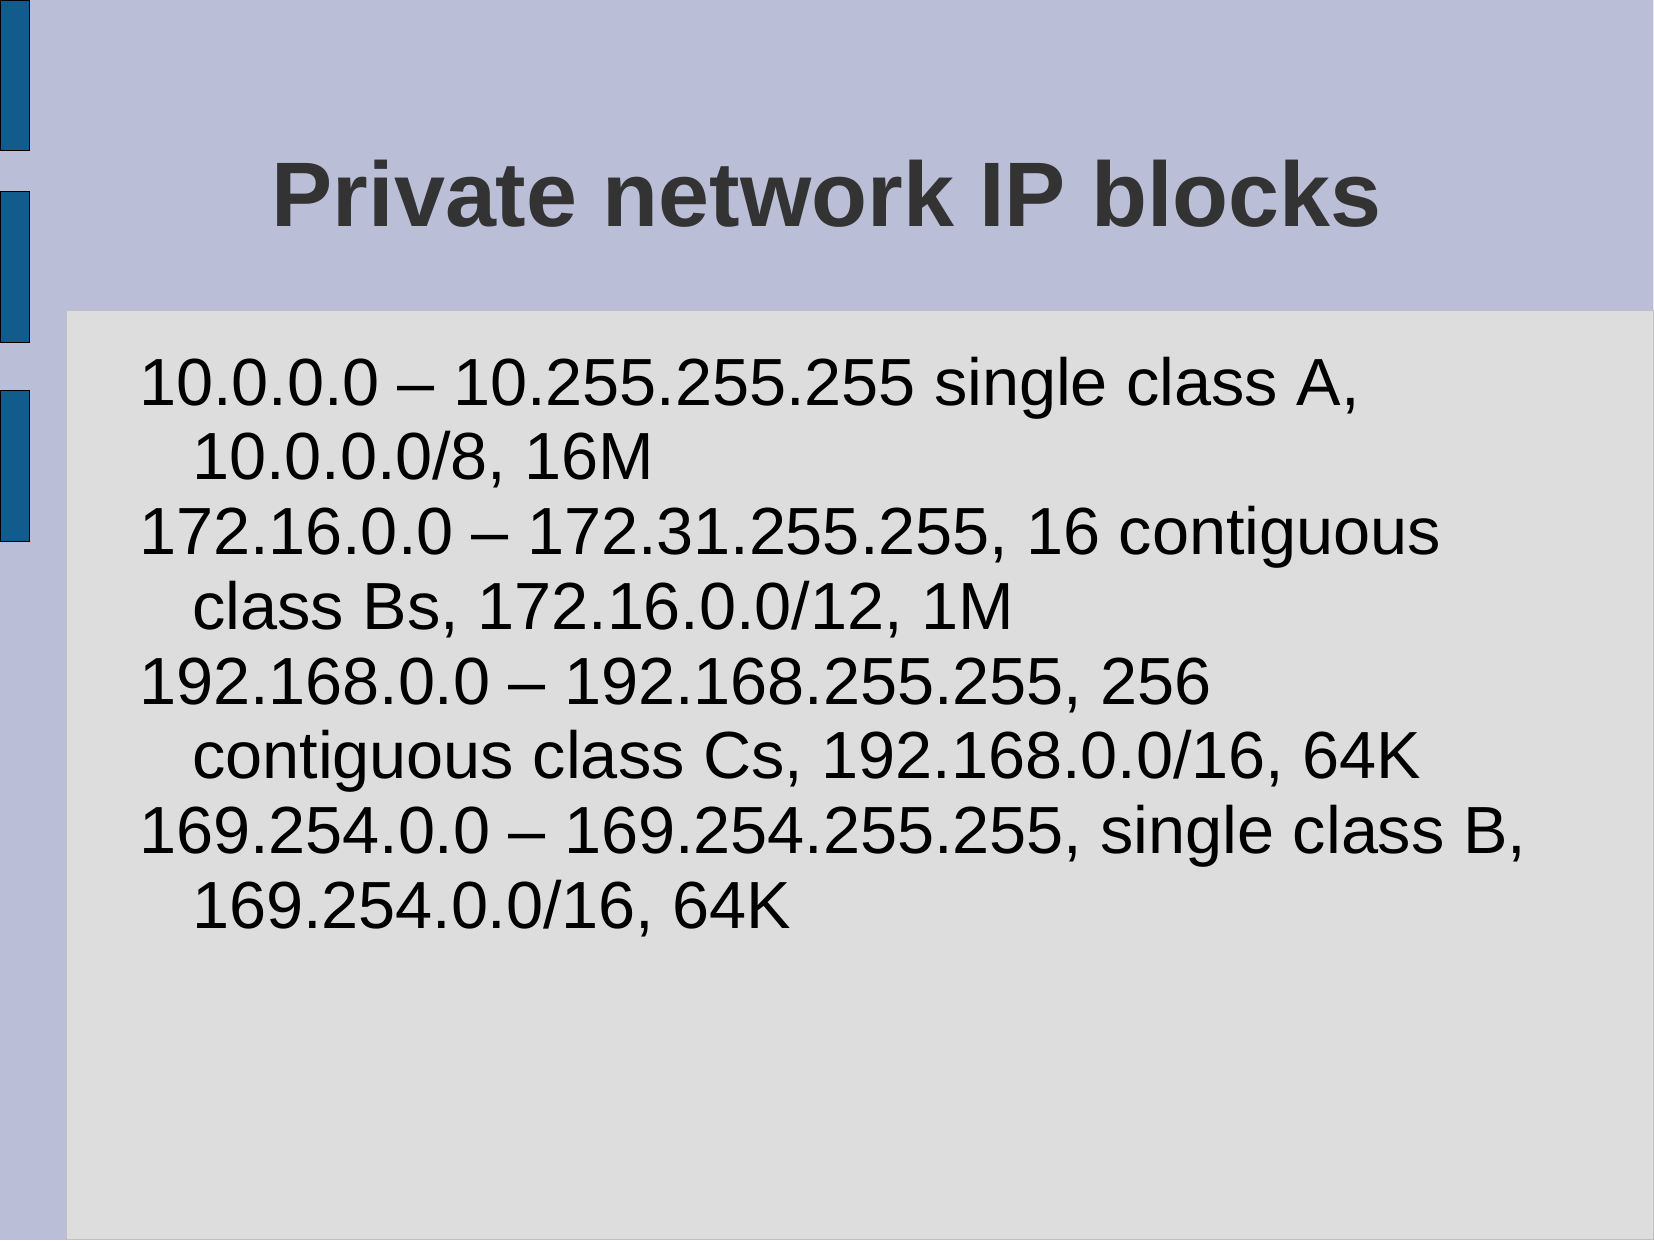

# Private network IP blocks
10.0.0.0 – 10.255.255.255 single class A, 10.0.0.0/8, 16M
172.16.0.0 – 172.31.255.255, 16 contiguous class Bs, 172.16.0.0/12, 1M
192.168.0.0 – 192.168.255.255, 256 contiguous class Cs, 192.168.0.0/16, 64K
169.254.0.0 – 169.254.255.255, single class B, 169.254.0.0/16, 64K